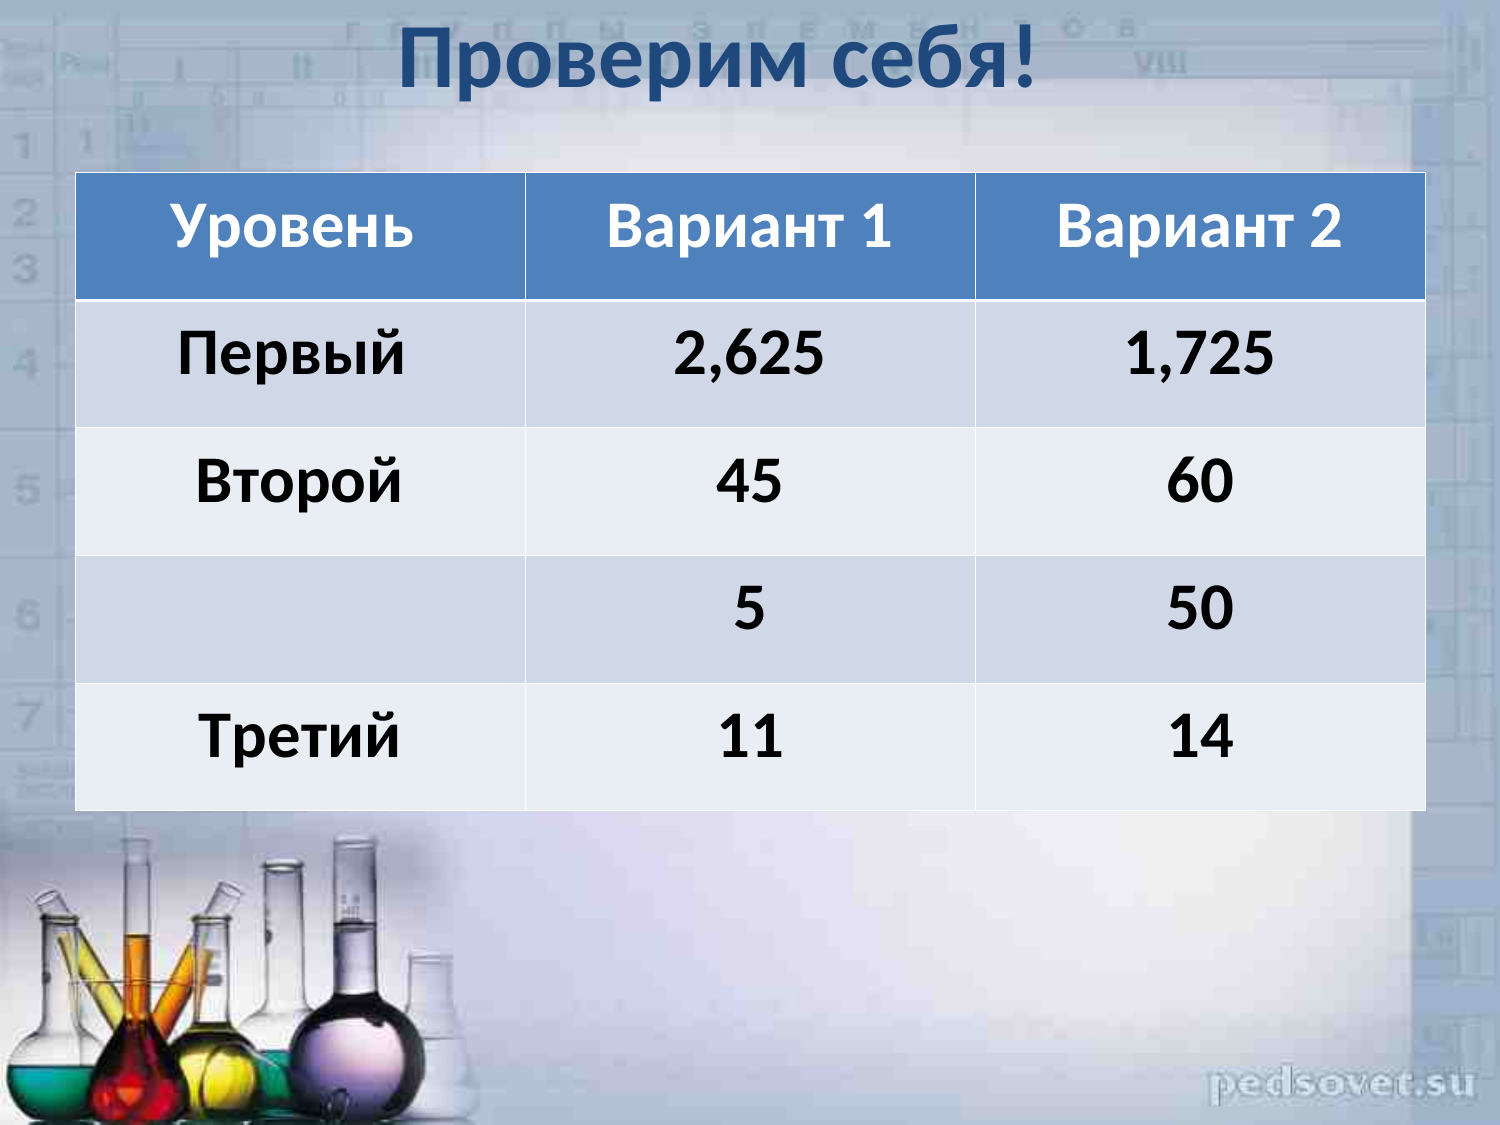

# Проверим себя!
| Уровень | Вариант 1 | Вариант 2 |
| --- | --- | --- |
| Первый | 2,625 | 1,725 |
| Второй | 45 | 60 |
| | 5 | 50 |
| Третий | 11 | 14 |